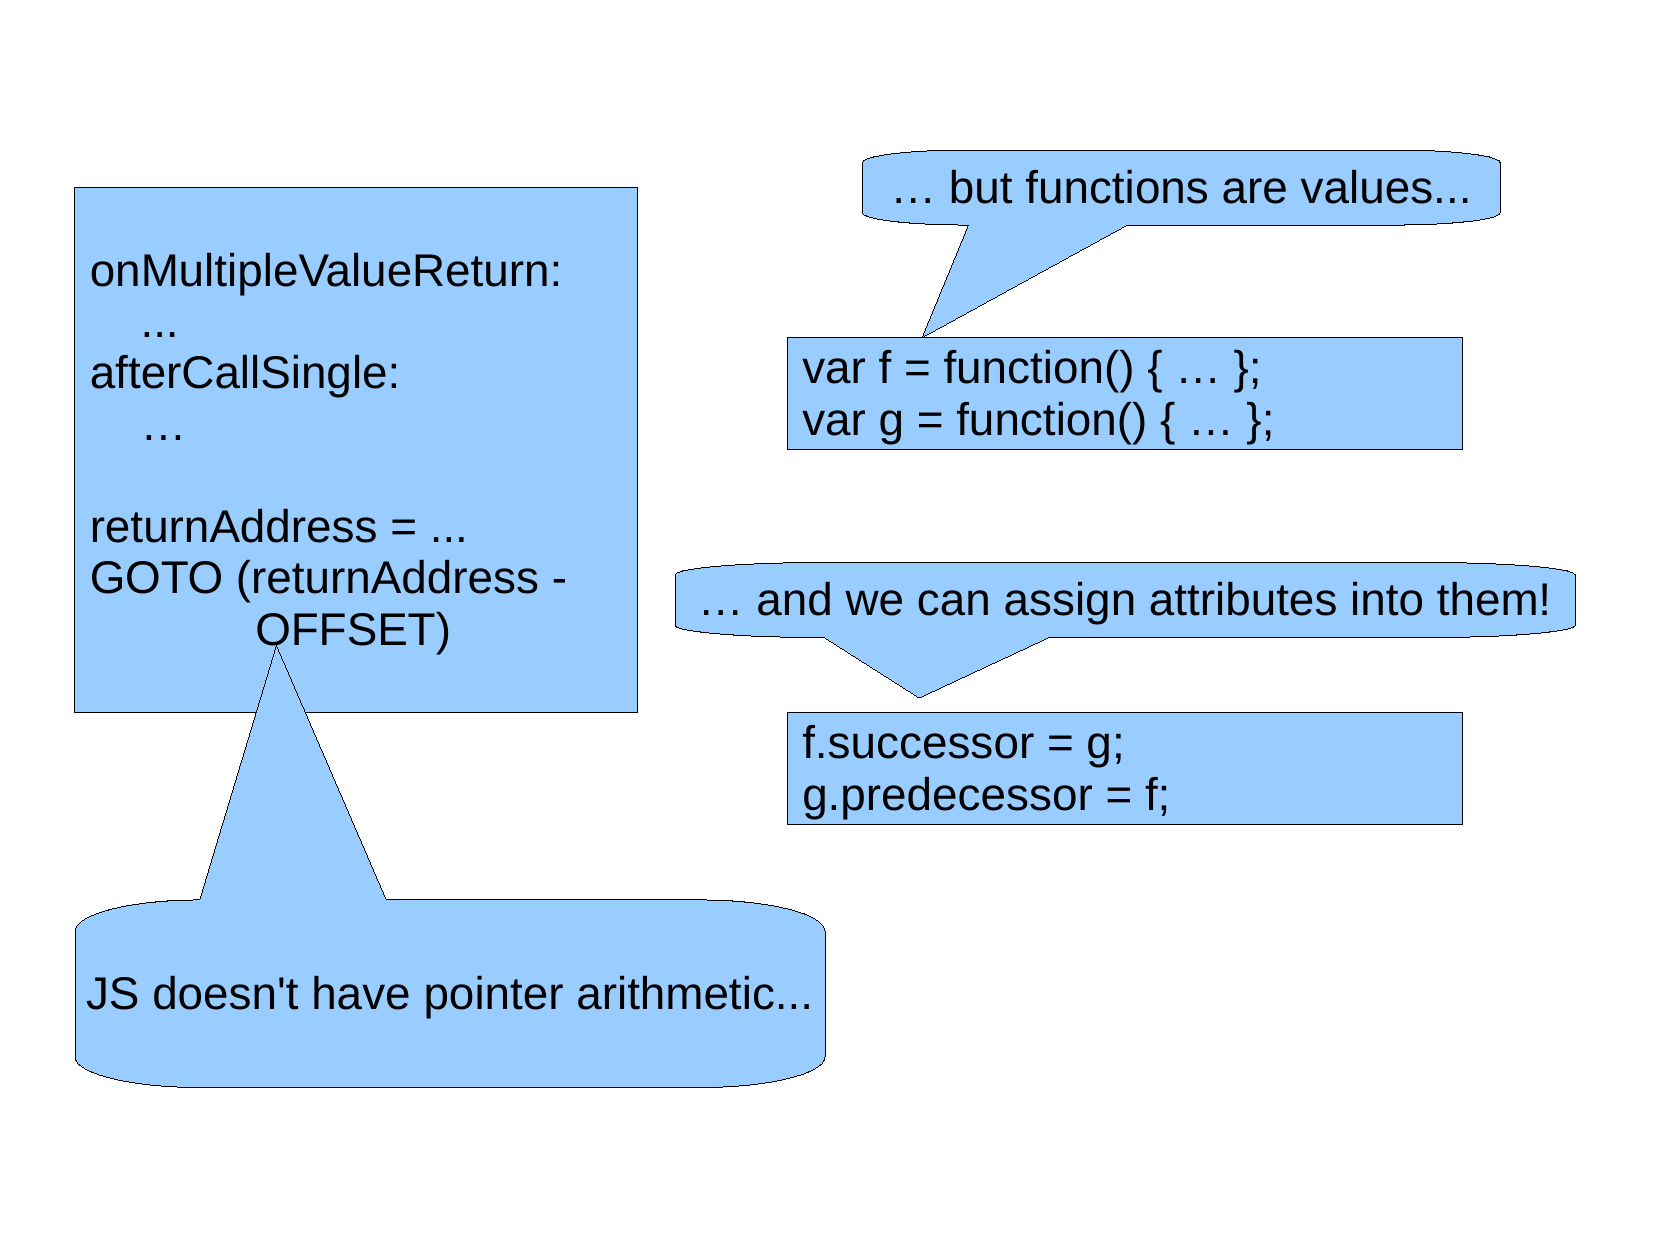

… but functions are values...
onMultipleValueReturn:
 ...
afterCallSingle:
 …
returnAddress = ...
GOTO (returnAddress -
 OFFSET)
var f = function() { … };
var g = function() { … };
… and we can assign attributes into them!
f.successor = g;
g.predecessor = f;
JS doesn't have pointer arithmetic...